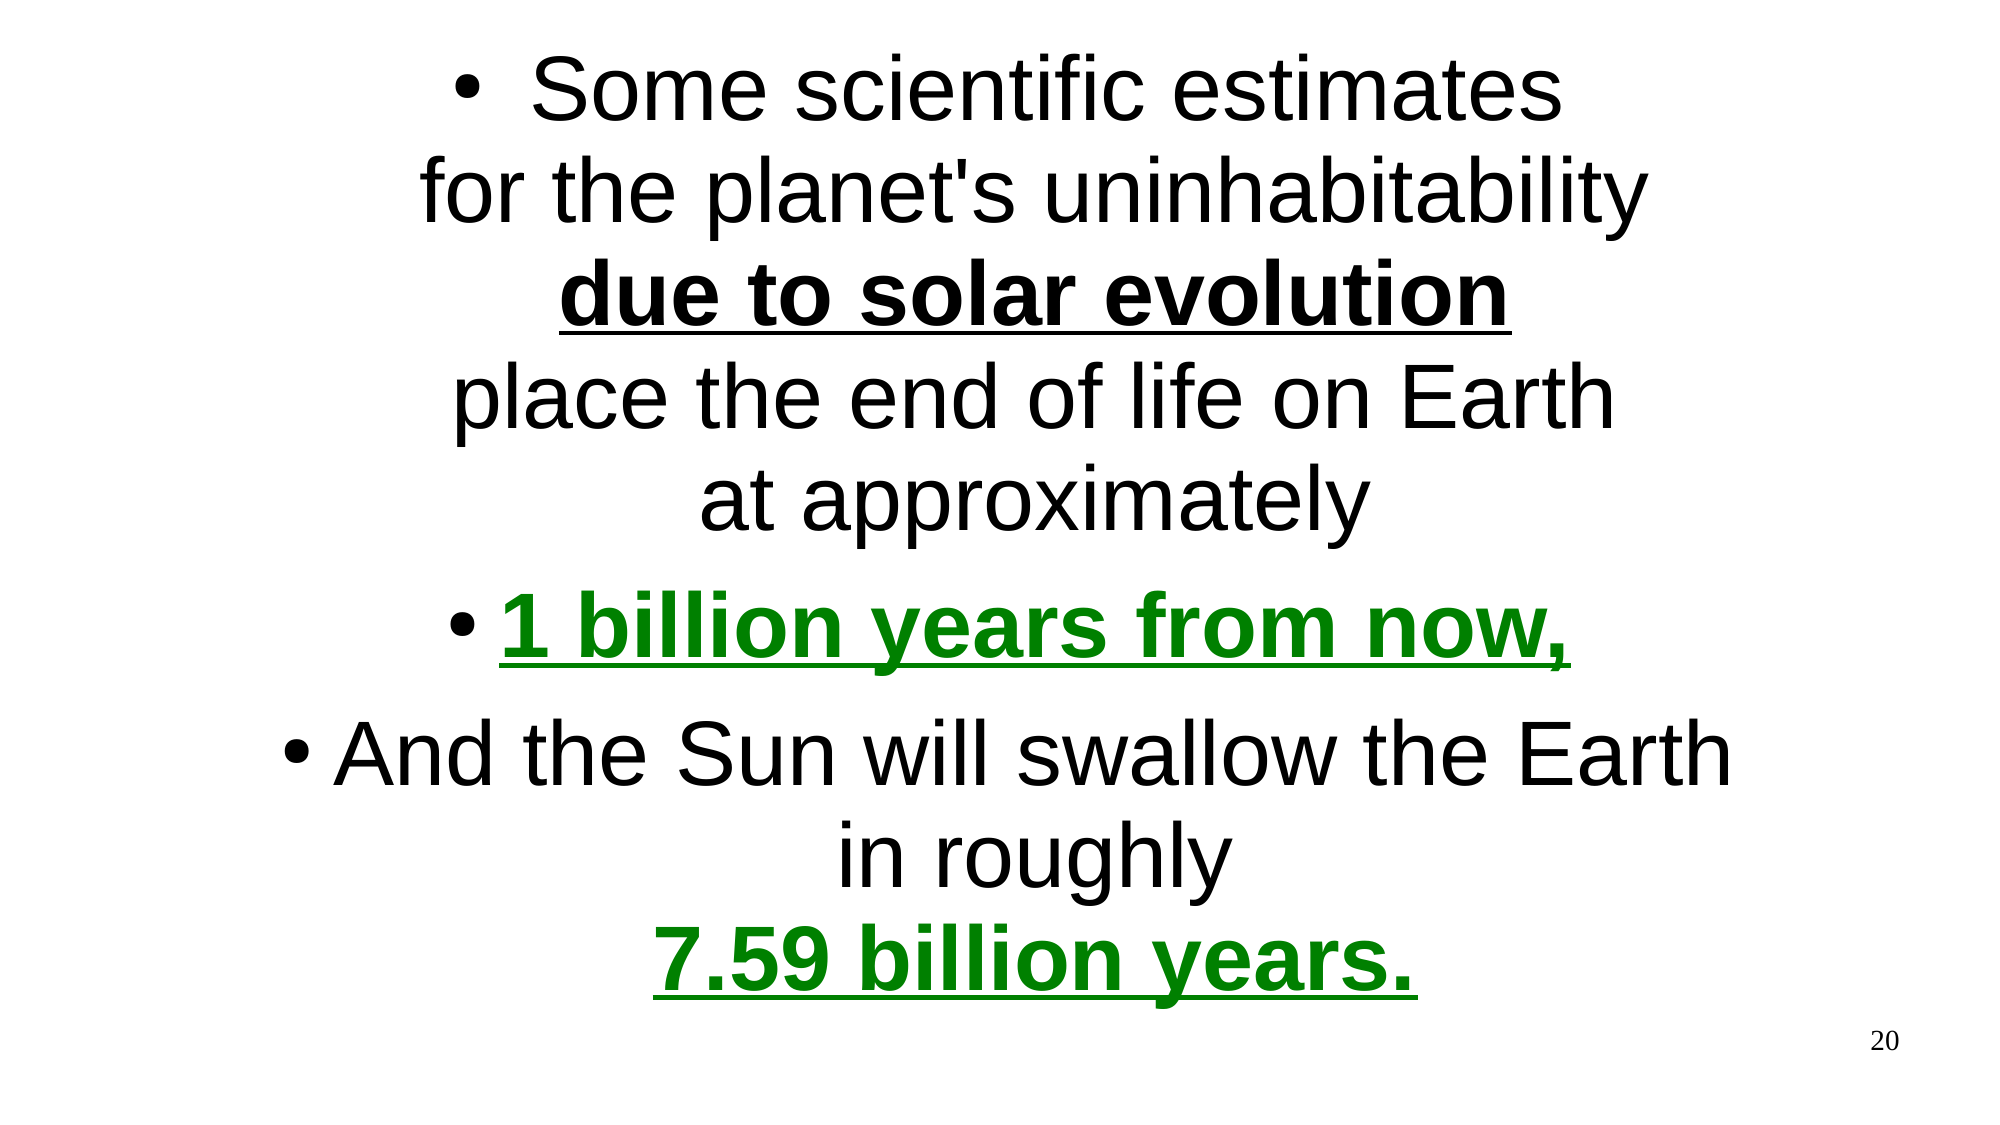

# Some scientific estimates for the planet's uninhabitability due to solar evolution place the end of life on Earth at approximately
1 billion years from now,
And the Sun will swallow the Earth
in roughly 
7.59 billion years.
20